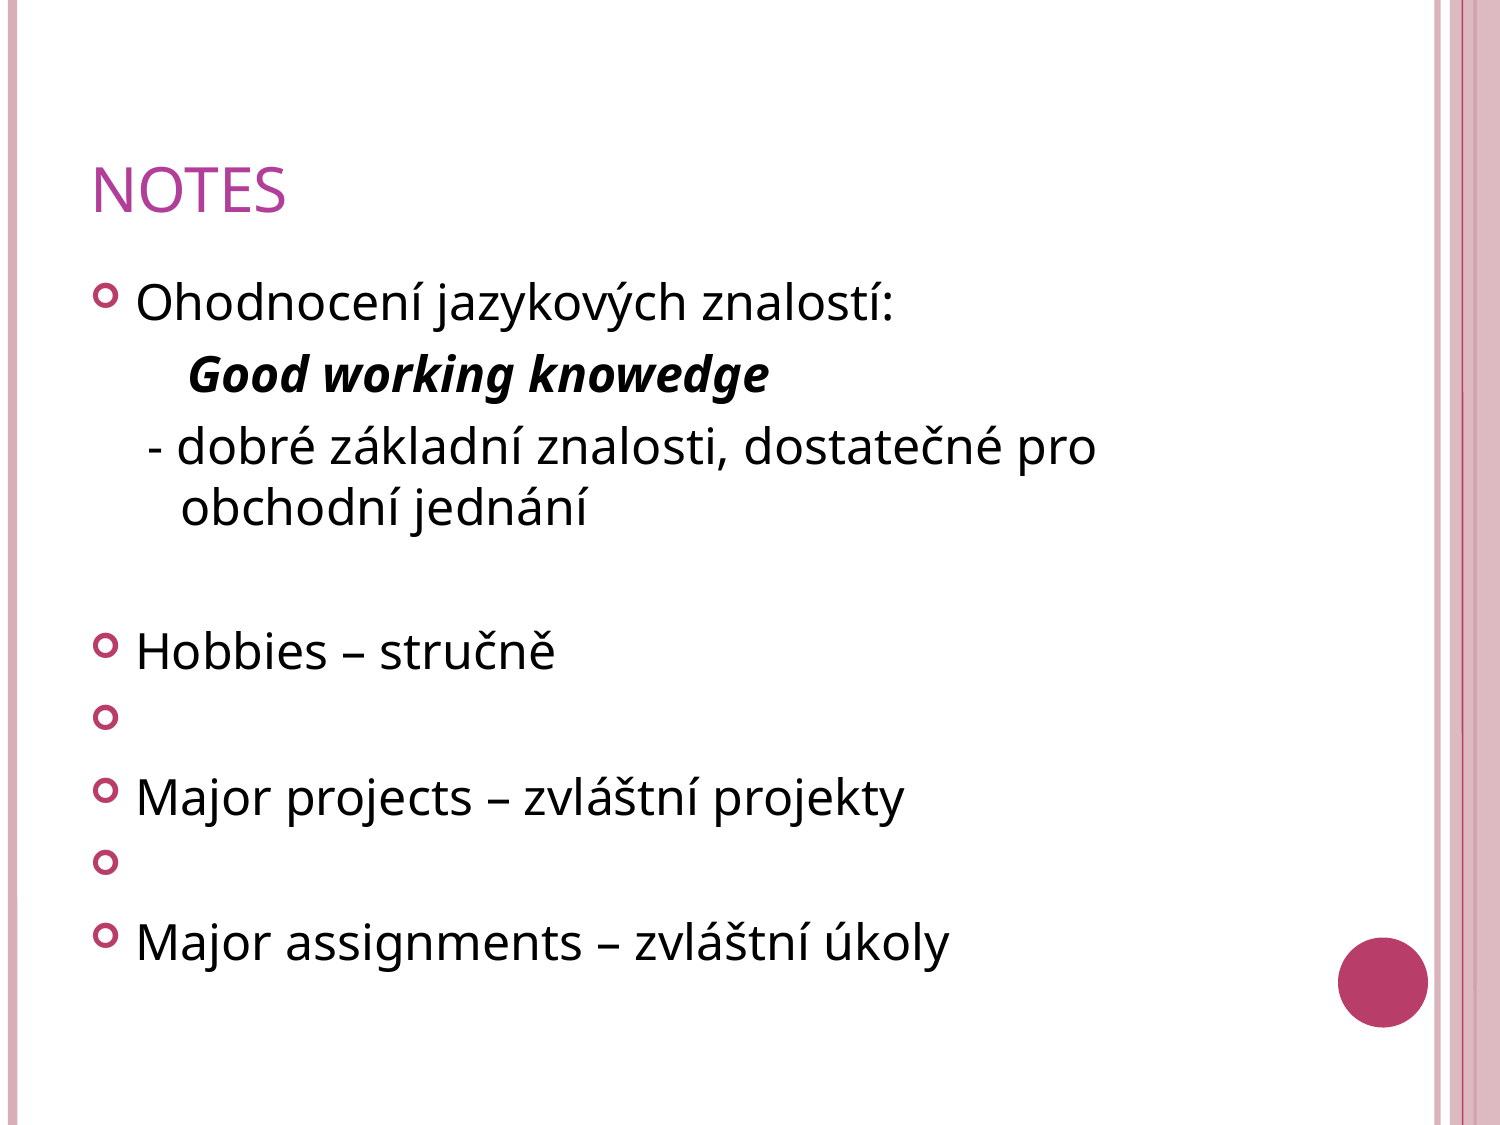

# Notes
Ohodnocení jazykových znalostí:
 Good working knowedge
 - dobré základní znalosti, dostatečné pro obchodní jednání
Hobbies – stručně
Major projects – zvláštní projekty
Major assignments – zvláštní úkoly